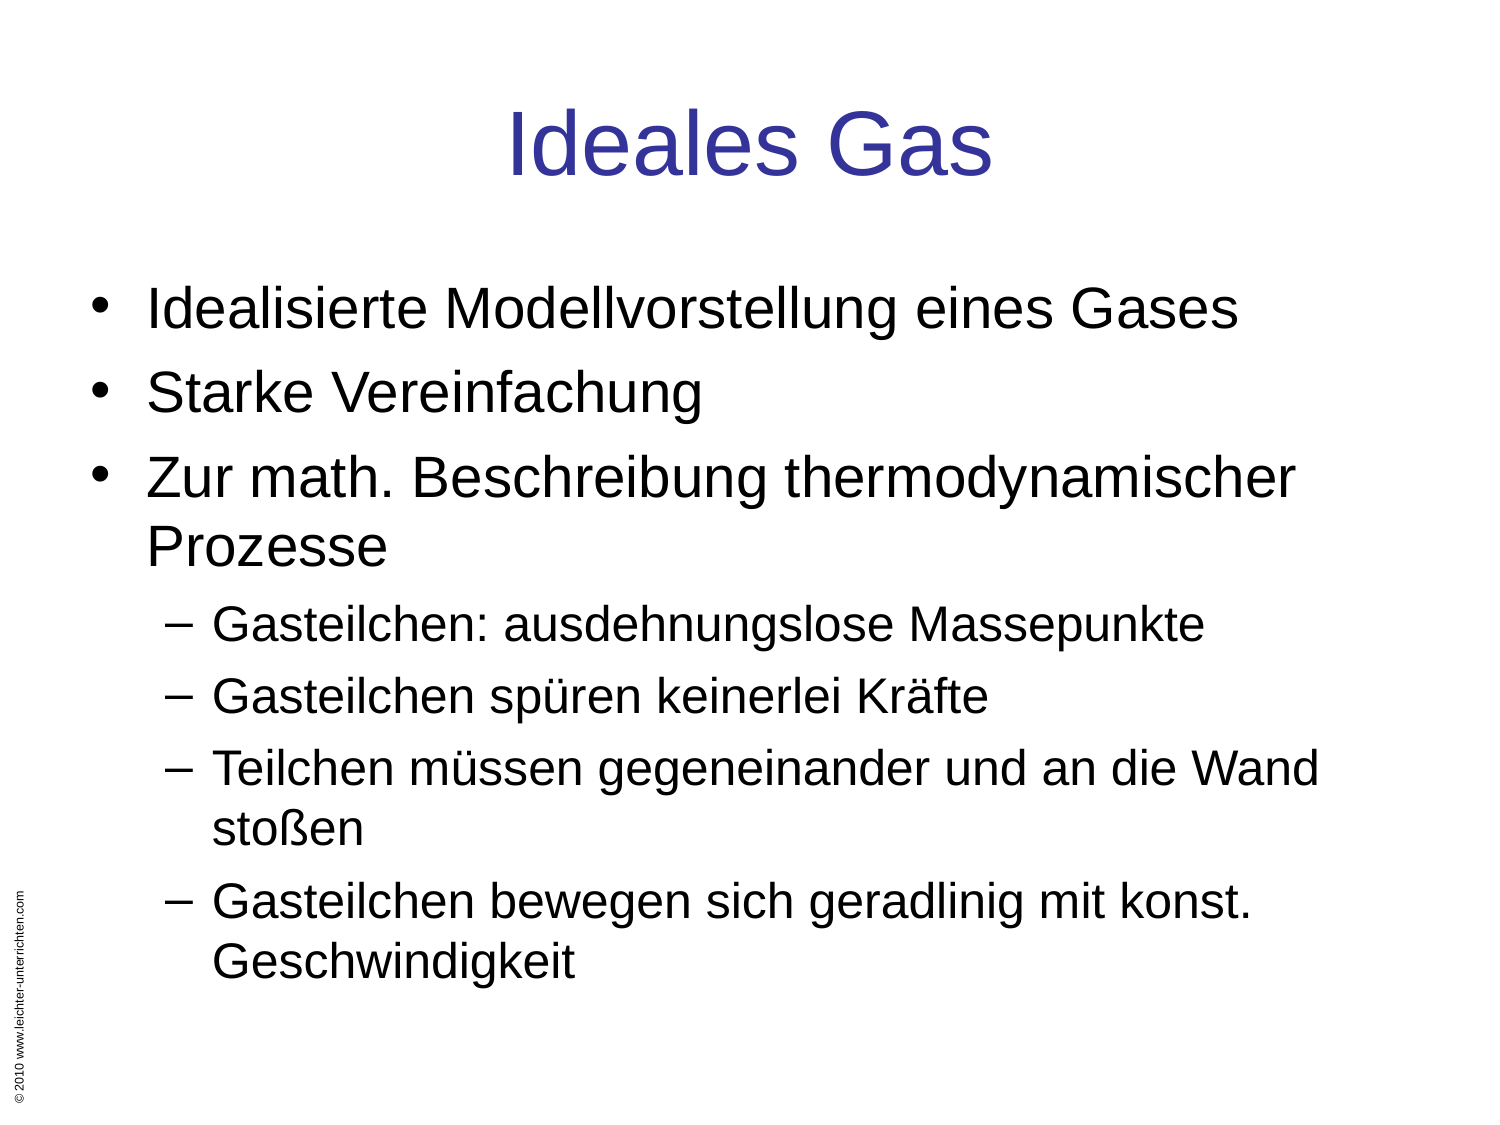

# Ideales Gas
Idealisierte Modellvorstellung eines Gases
Starke Vereinfachung
Zur math. Beschreibung thermodynamischer Prozesse
Gasteilchen: ausdehnungslose Massepunkte
Gasteilchen spüren keinerlei Kräfte
Teilchen müssen gegeneinander und an die Wand stoßen
Gasteilchen bewegen sich geradlinig mit konst. Geschwindigkeit